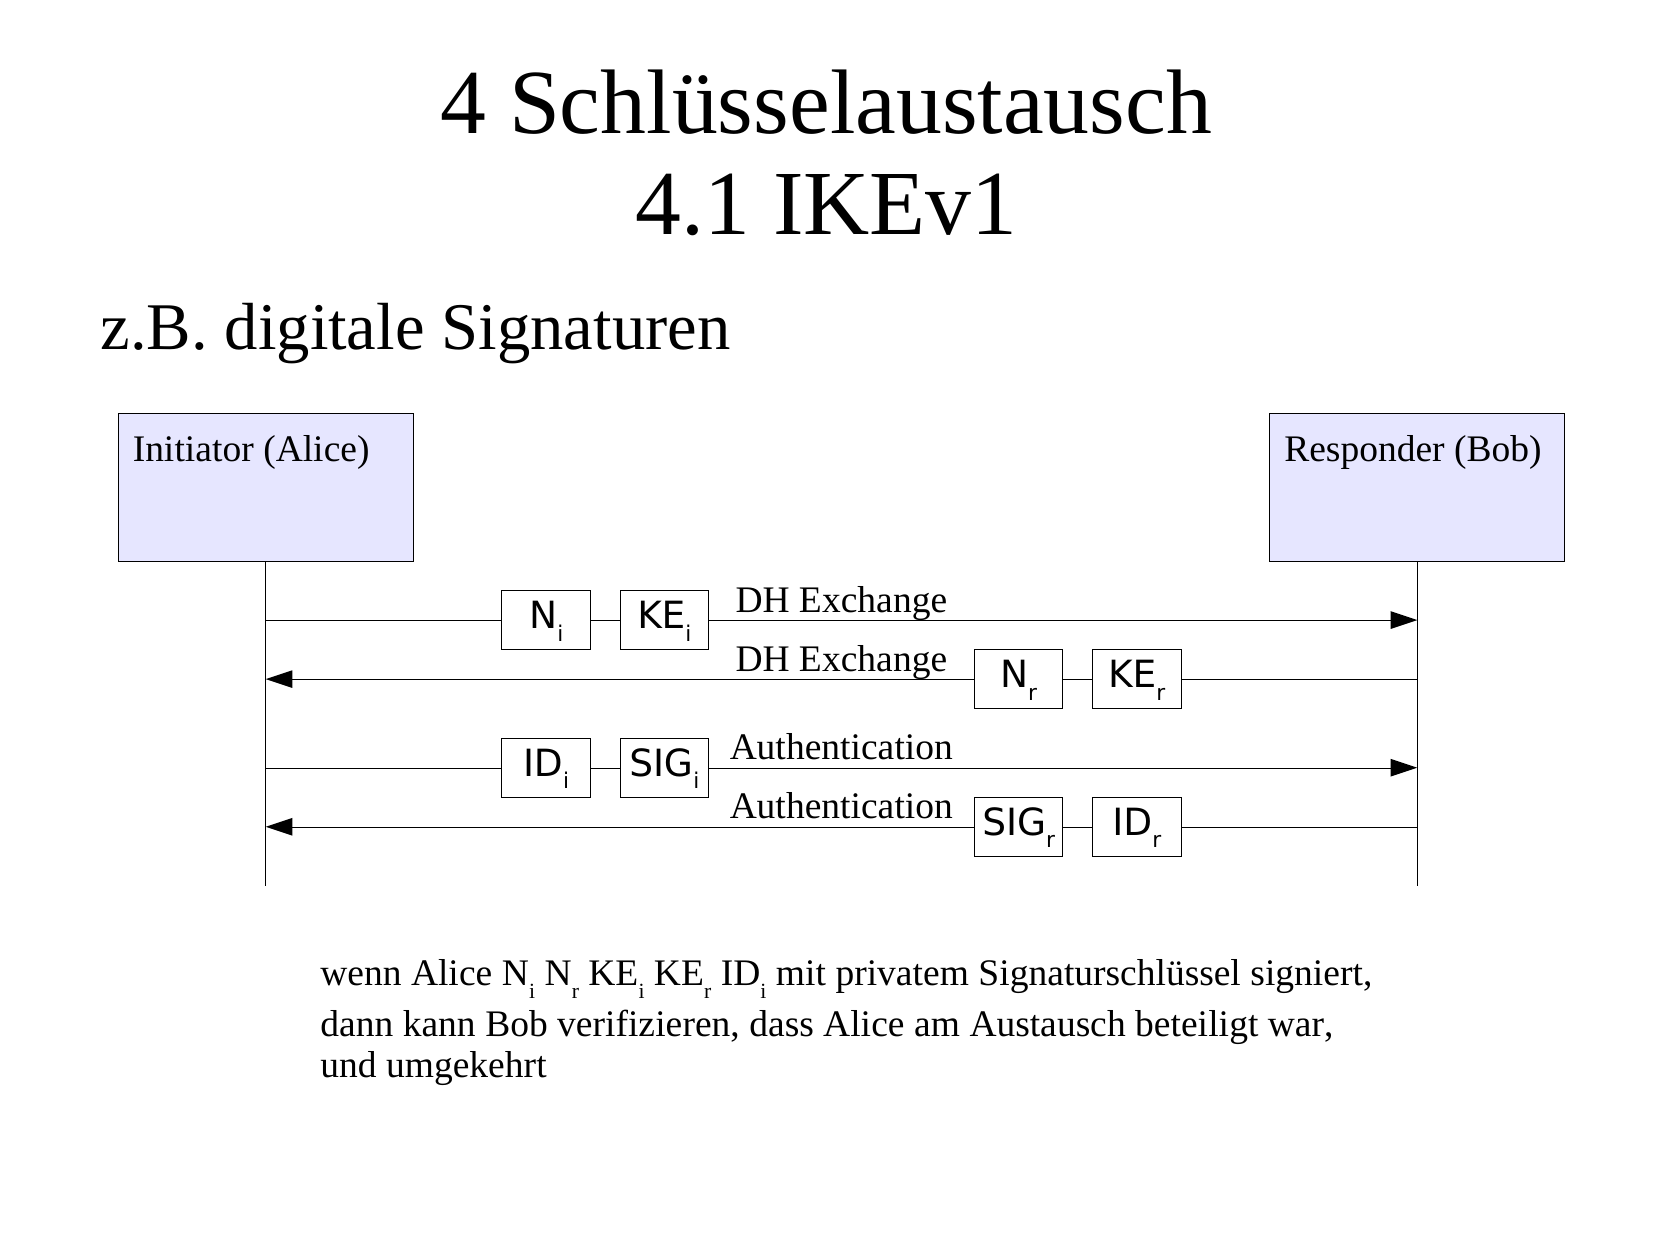

# 4 Schlüsselaustausch 4.1 IKEv1
z.B. digitale Signaturen
Initiator (Alice)
Responder (Bob)
Ni
KEi
DH Exchange
DH Exchange
Nr
KEr
IDi
SIGi
Authentication
Authentication
SIGr
IDr
wenn Alice Ni Nr KEi KEr IDi mit privatem Signaturschlüssel signiert,
dann kann Bob verifizieren, dass Alice am Austausch beteiligt war,
und umgekehrt